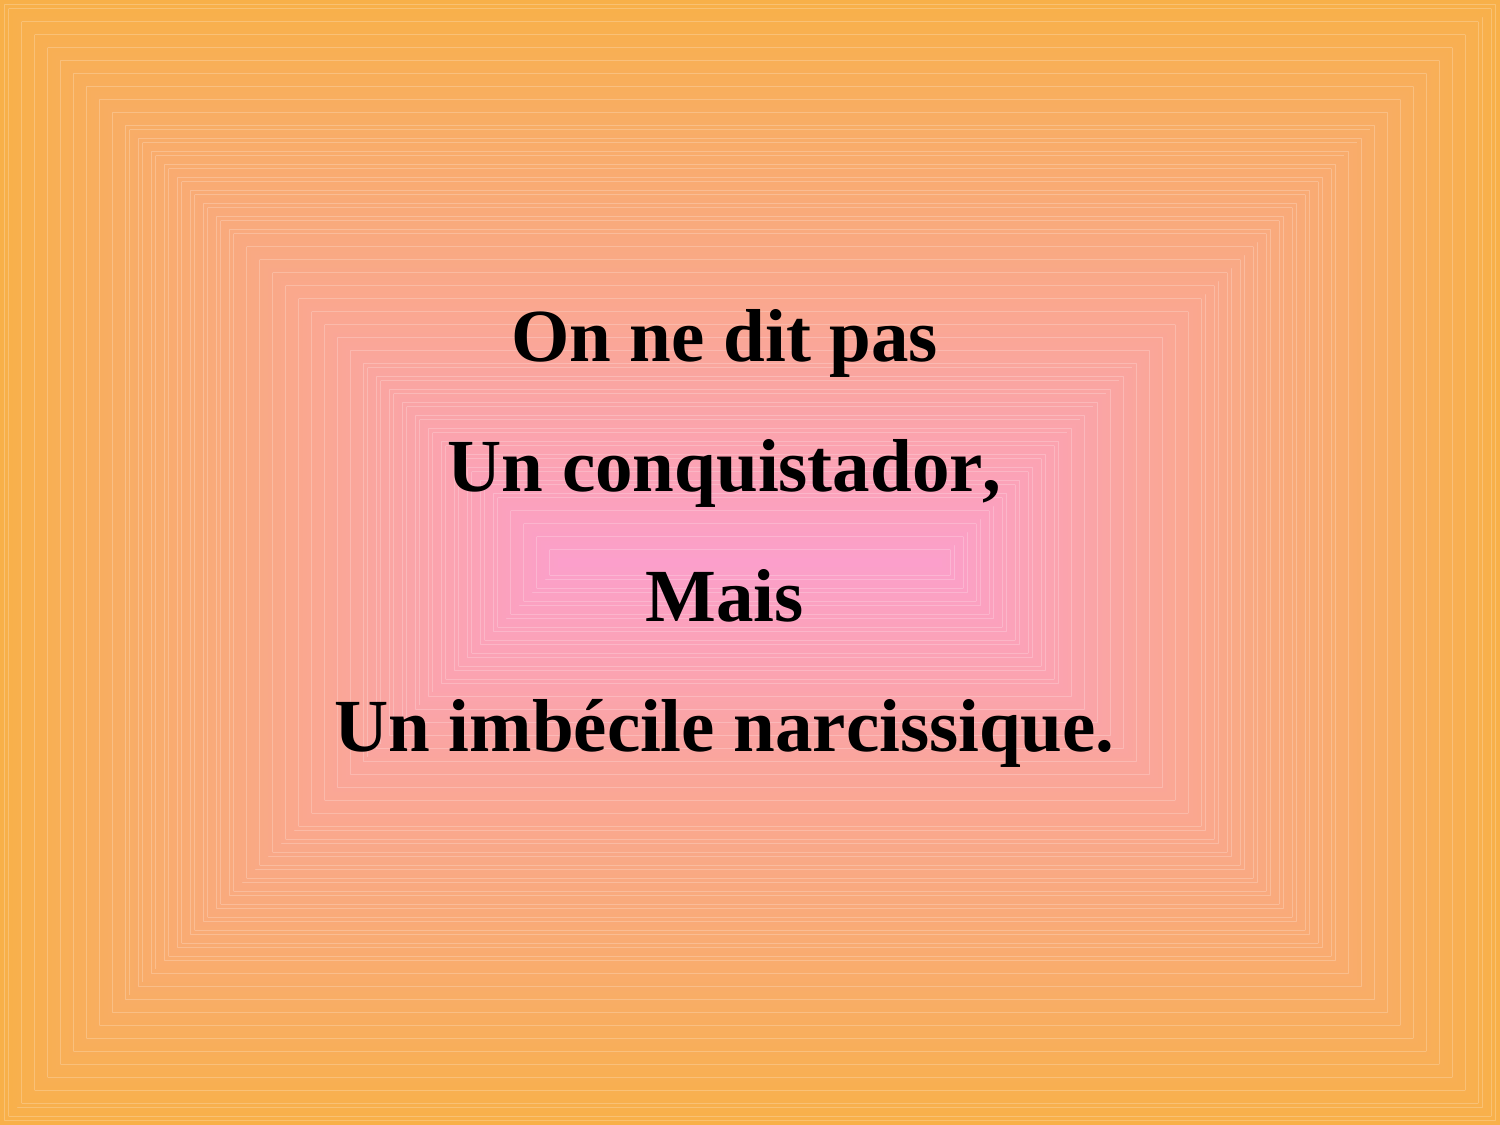

On ne dit pas
Un conquistador,
Mais
Un imbécile narcissique.